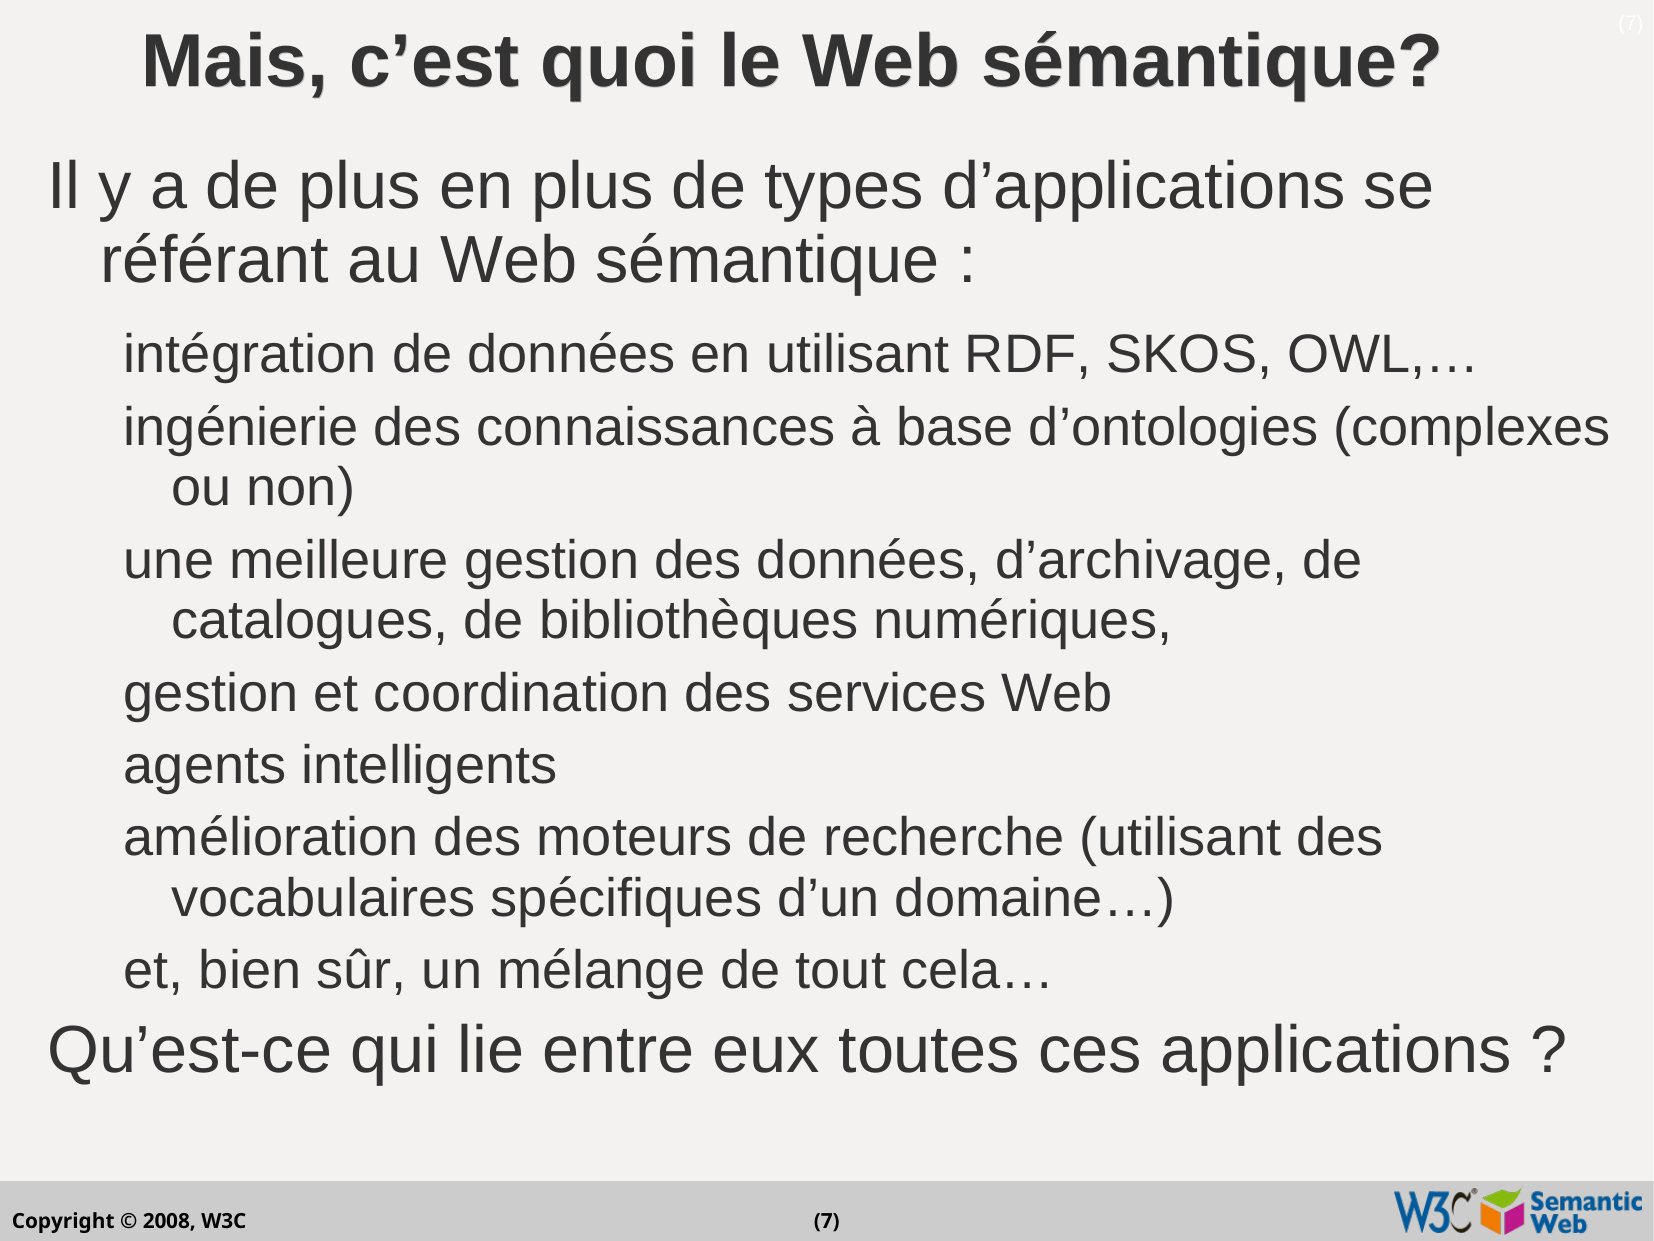

# Mais, c’est quoi le Web sémantique?
Il y a de plus en plus de types d’applications se référant au Web sémantique :
intégration de données en utilisant RDF, SKOS, OWL,…
ingénierie des connaissances à base d’ontologies (complexes ou non)
une meilleure gestion des données, d’archivage, de catalogues, de bibliothèques numériques,
gestion et coordination des services Web
agents intelligents
amélioration des moteurs de recherche (utilisant des vocabulaires spécifiques d’un domaine…)
et, bien sûr, un mélange de tout cela…
Qu’est-ce qui lie entre eux toutes ces applications ?